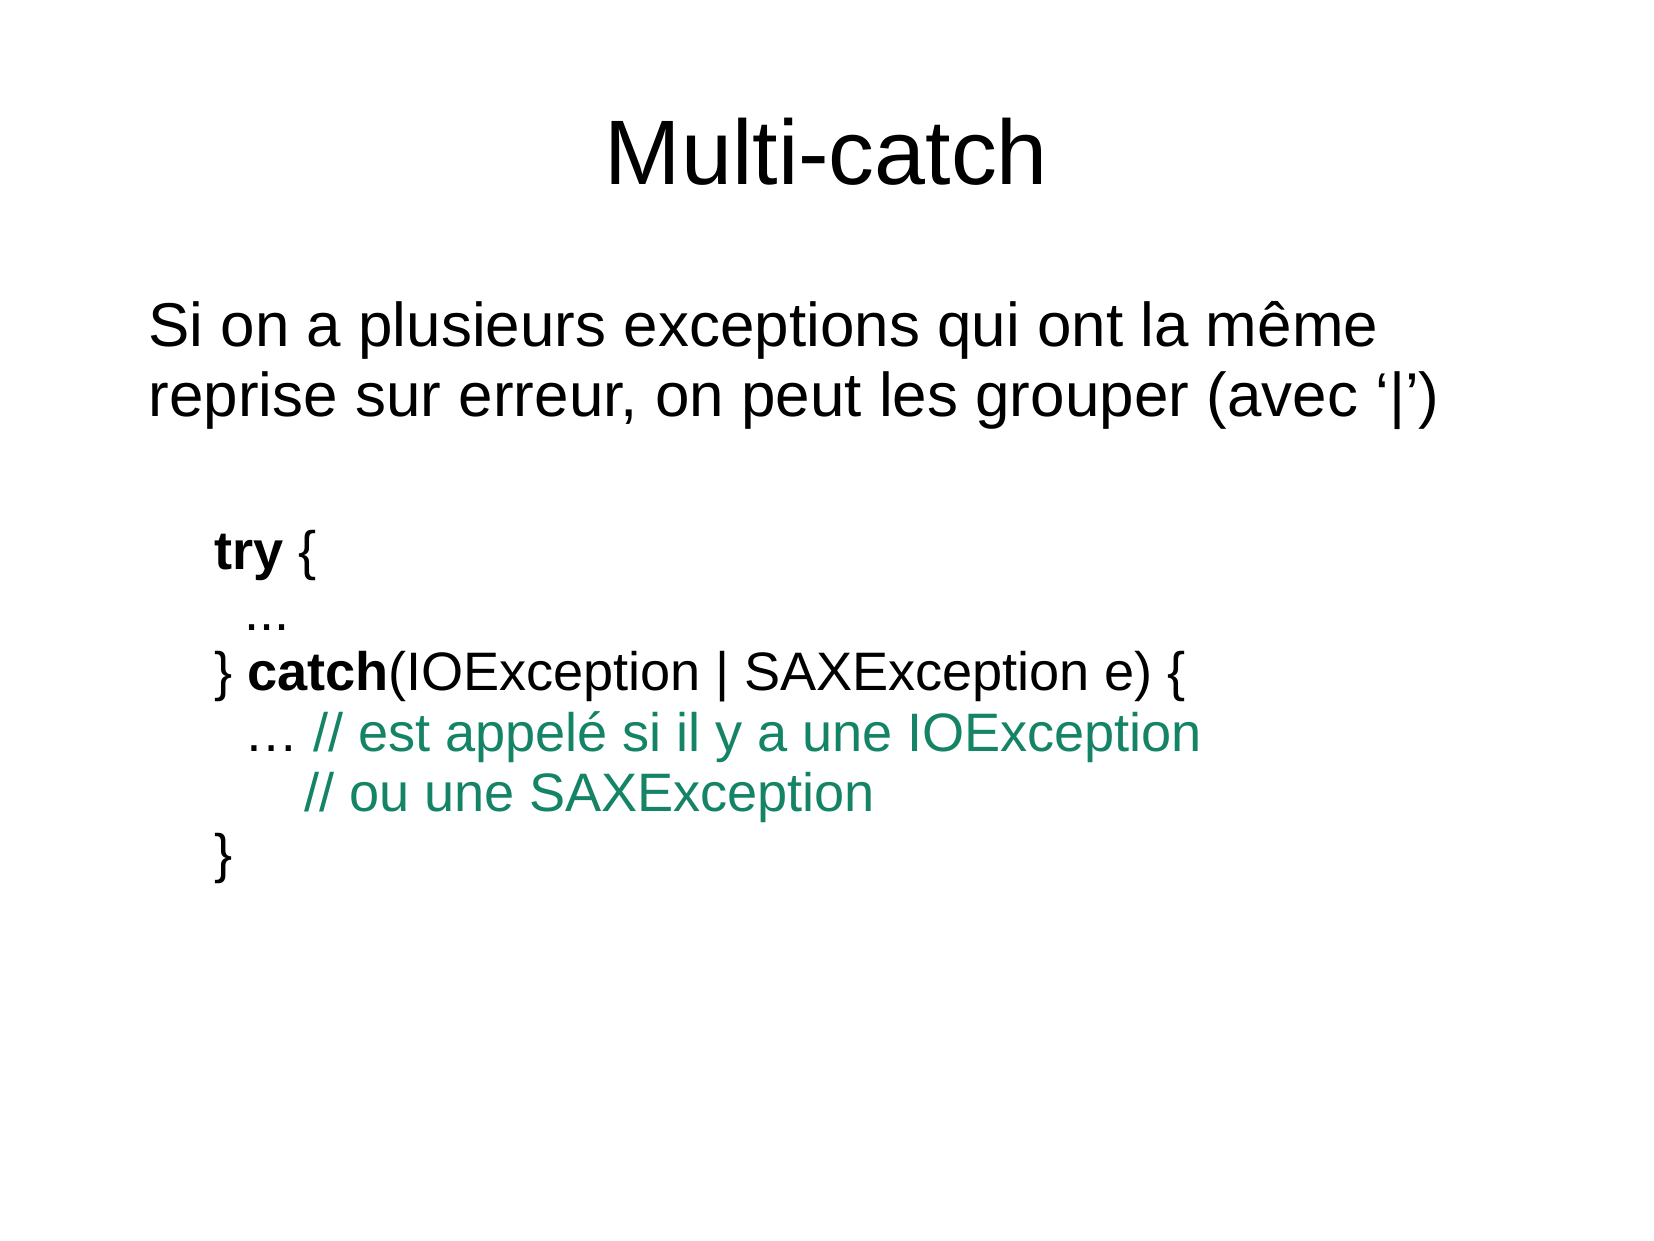

# Multi-catch
Si on a plusieurs exceptions qui ont la même reprise sur erreur, on peut les grouper (avec ‘|’)
try {
 ...
} catch(IOException | SAXException e) {
 … // est appelé si il y a une IOException
 // ou une SAXException
}